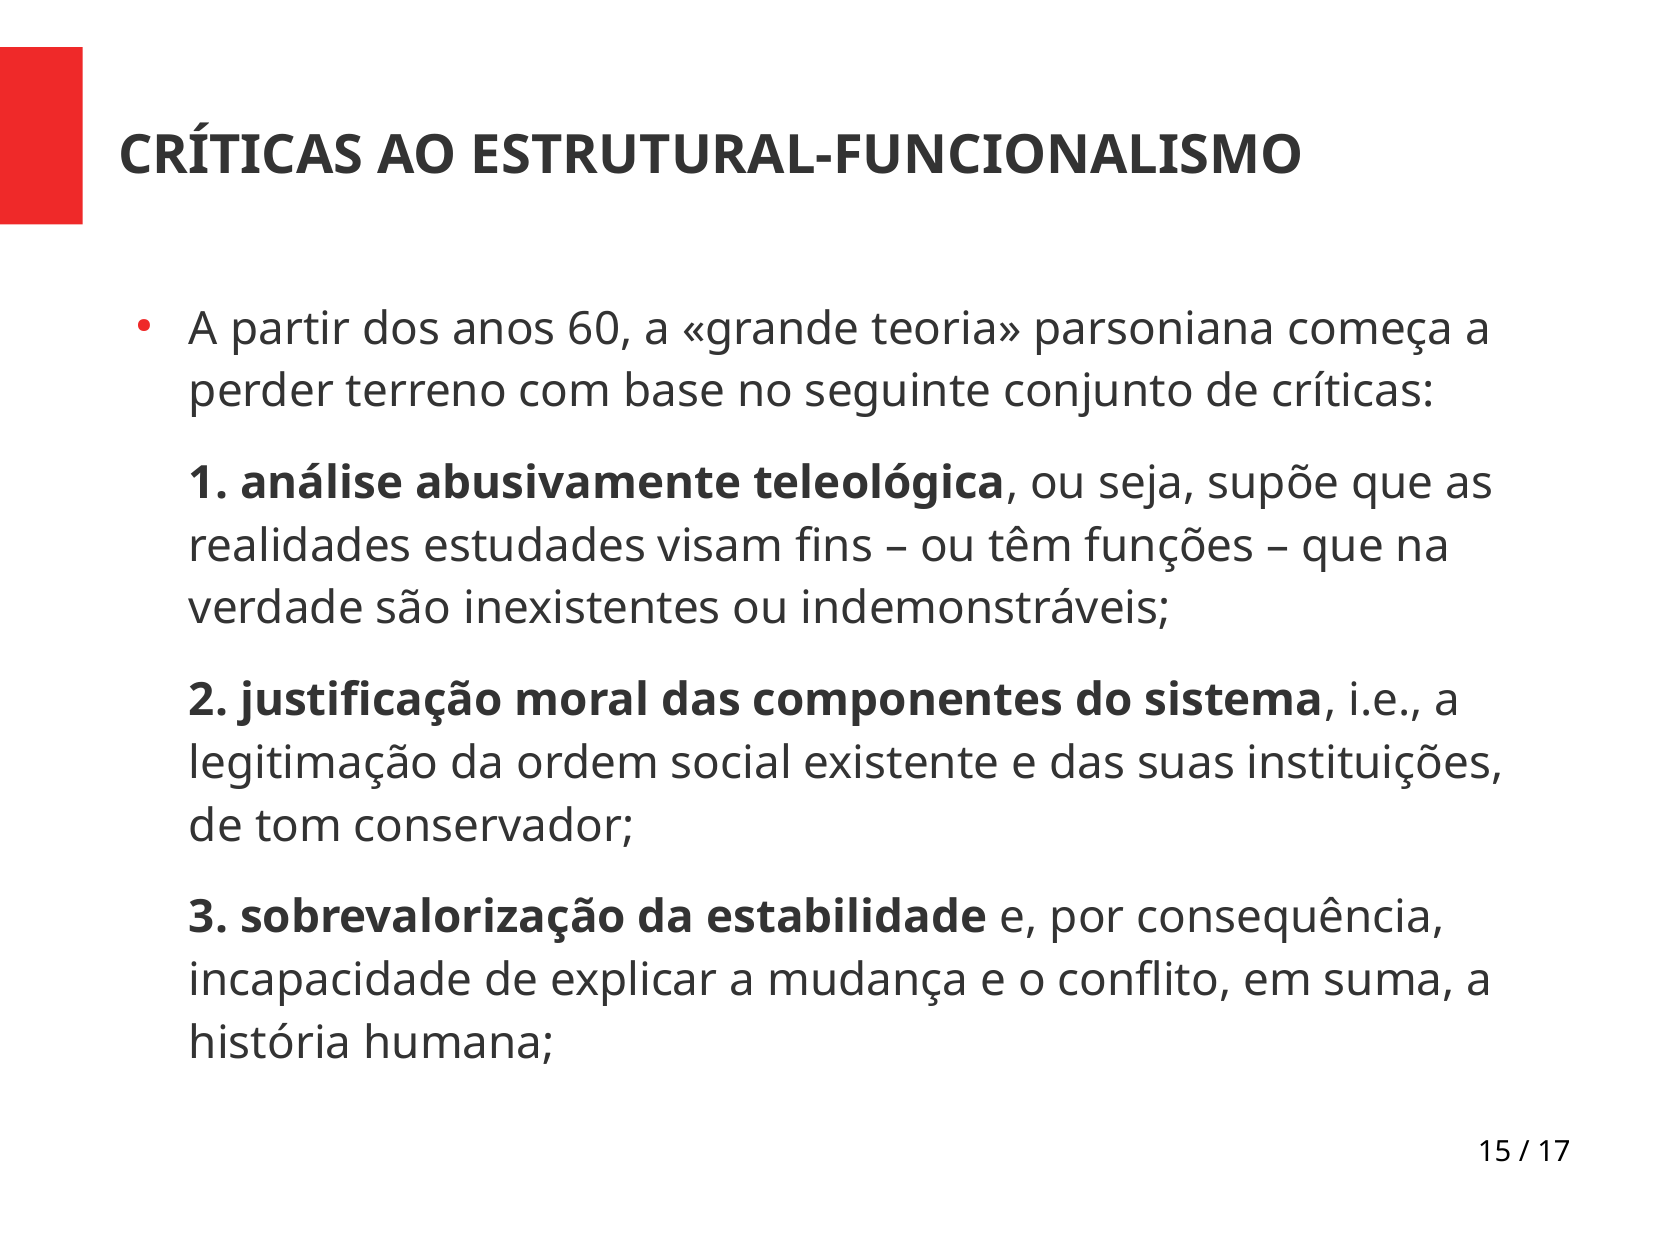

# CRÍTICAS AO ESTRUTURAL-FUNCIONALISMO
A partir dos anos 60, a «grande teoria» parsoniana começa a perder terreno com base no seguinte conjunto de críticas:
1. análise abusivamente teleológica, ou seja, supõe que as realidades estudades visam fins – ou têm funções – que na verdade são inexistentes ou indemonstráveis;
2. justificação moral das componentes do sistema, i.e., a legitimação da ordem social existente e das suas instituições, de tom conservador;
3. sobrevalorização da estabilidade e, por consequência, incapacidade de explicar a mudança e o conflito, em suma, a história humana;
15